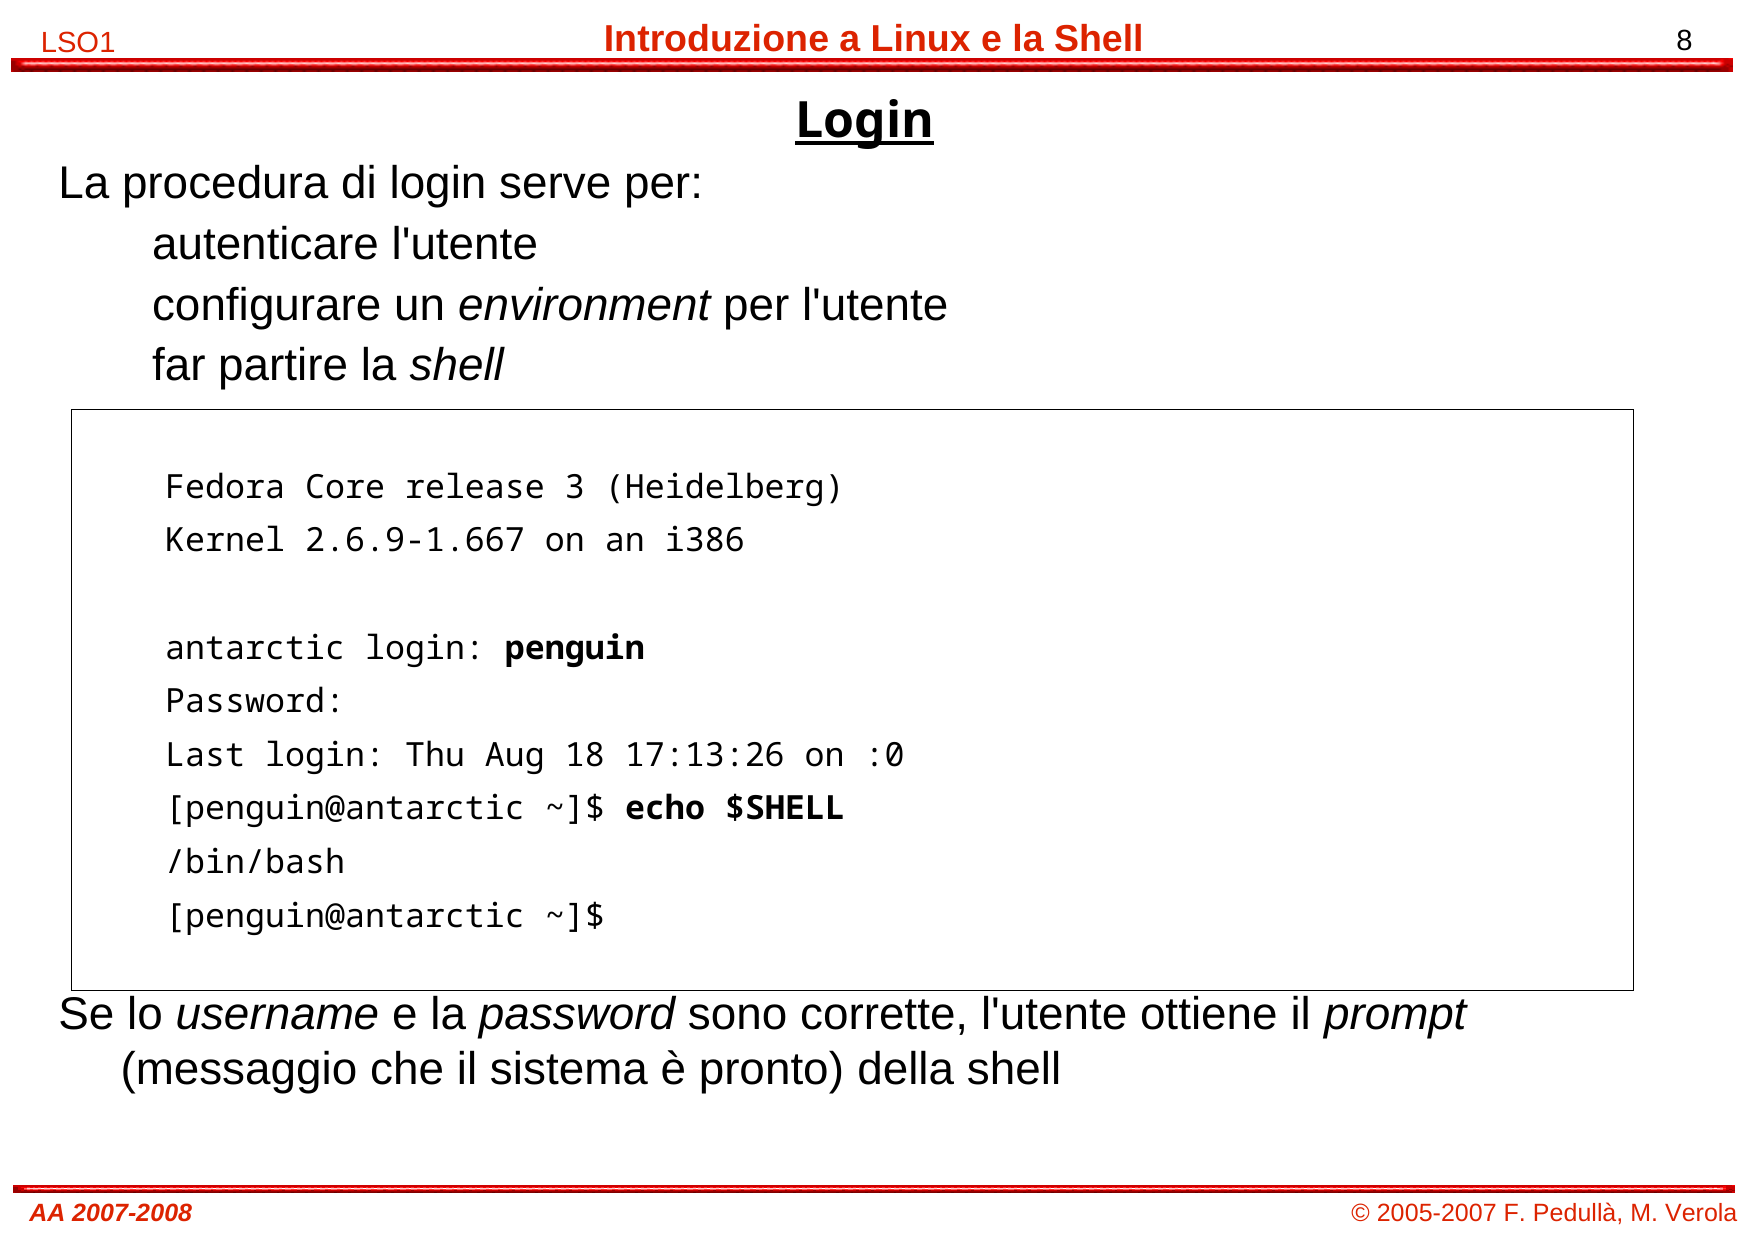

# Login
La procedura di login serve per:
autenticare l'utente
configurare un environment per l'utente
far partire la shell
Se lo username e la password sono corrette, l'utente ottiene il prompt (messaggio che il sistema è pronto) della shell
Fedora Core release 3 (Heidelberg)
Kernel 2.6.9-1.667 on an i386
antarctic login: penguin
Password:
Last login: Thu Aug 18 17:13:26 on :0
[penguin@antarctic ~]$ echo $SHELL
/bin/bash
[penguin@antarctic ~]$